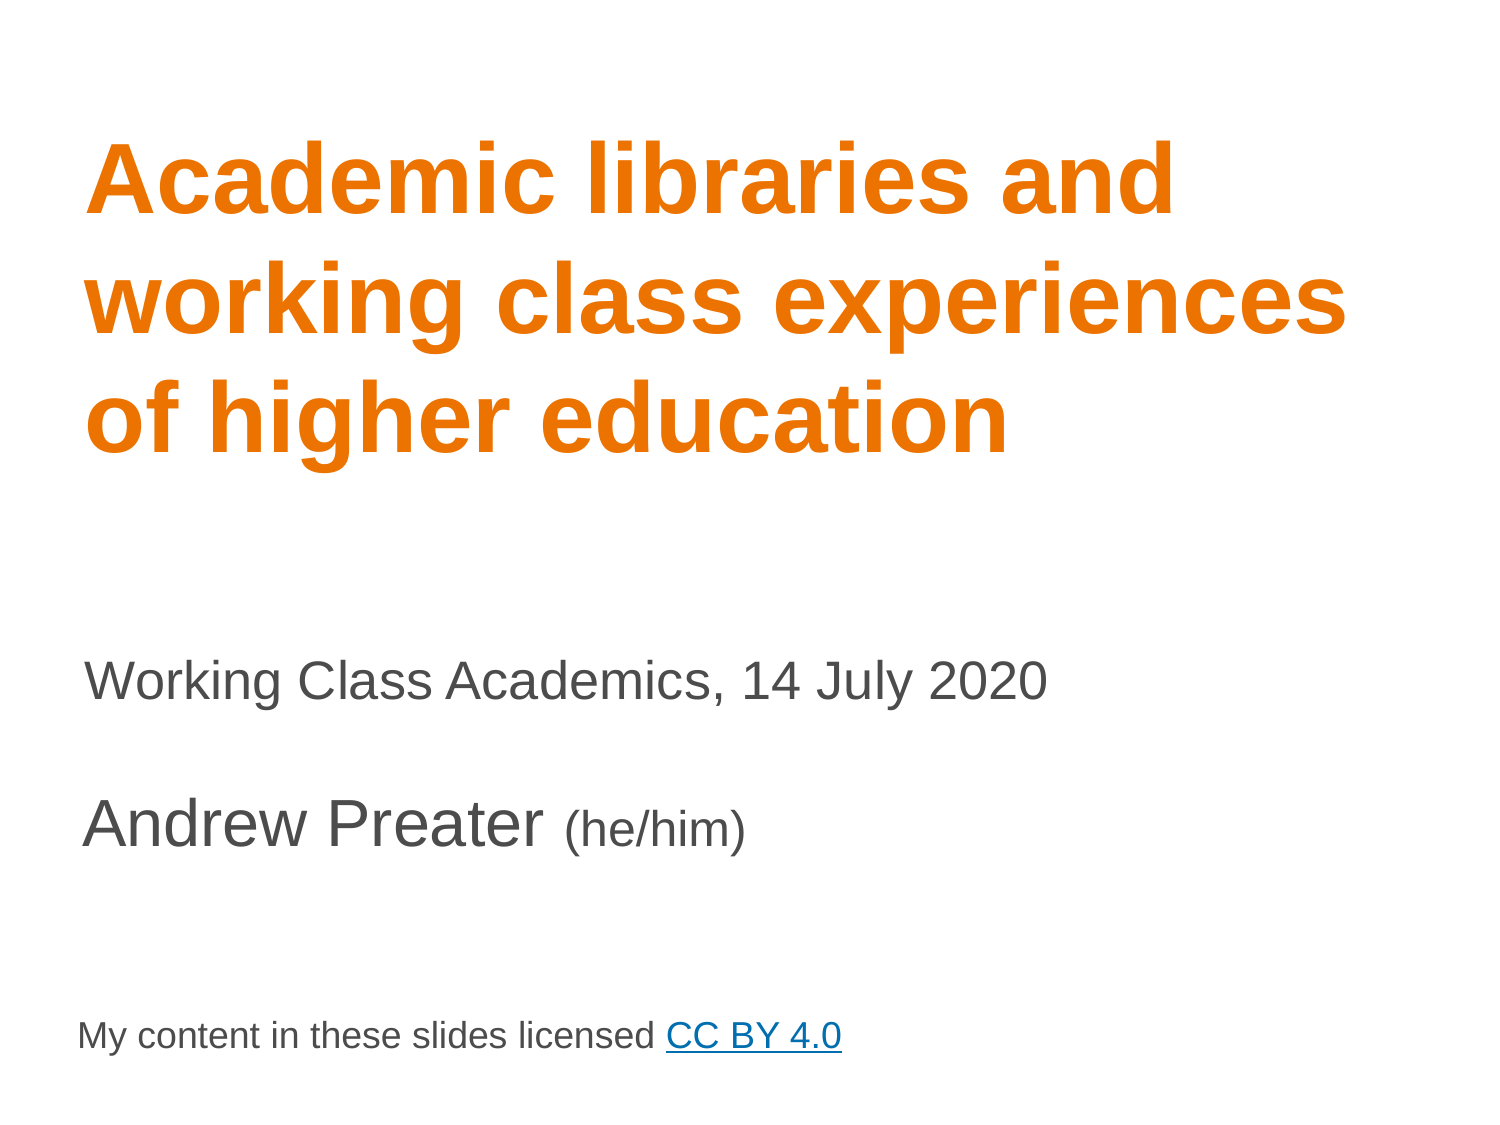

Academic libraries and working class experiences of higher education
Working Class Academics, 14 July 2020
Andrew Preater (he/him)
My content in these slides licensed CC BY 4.0